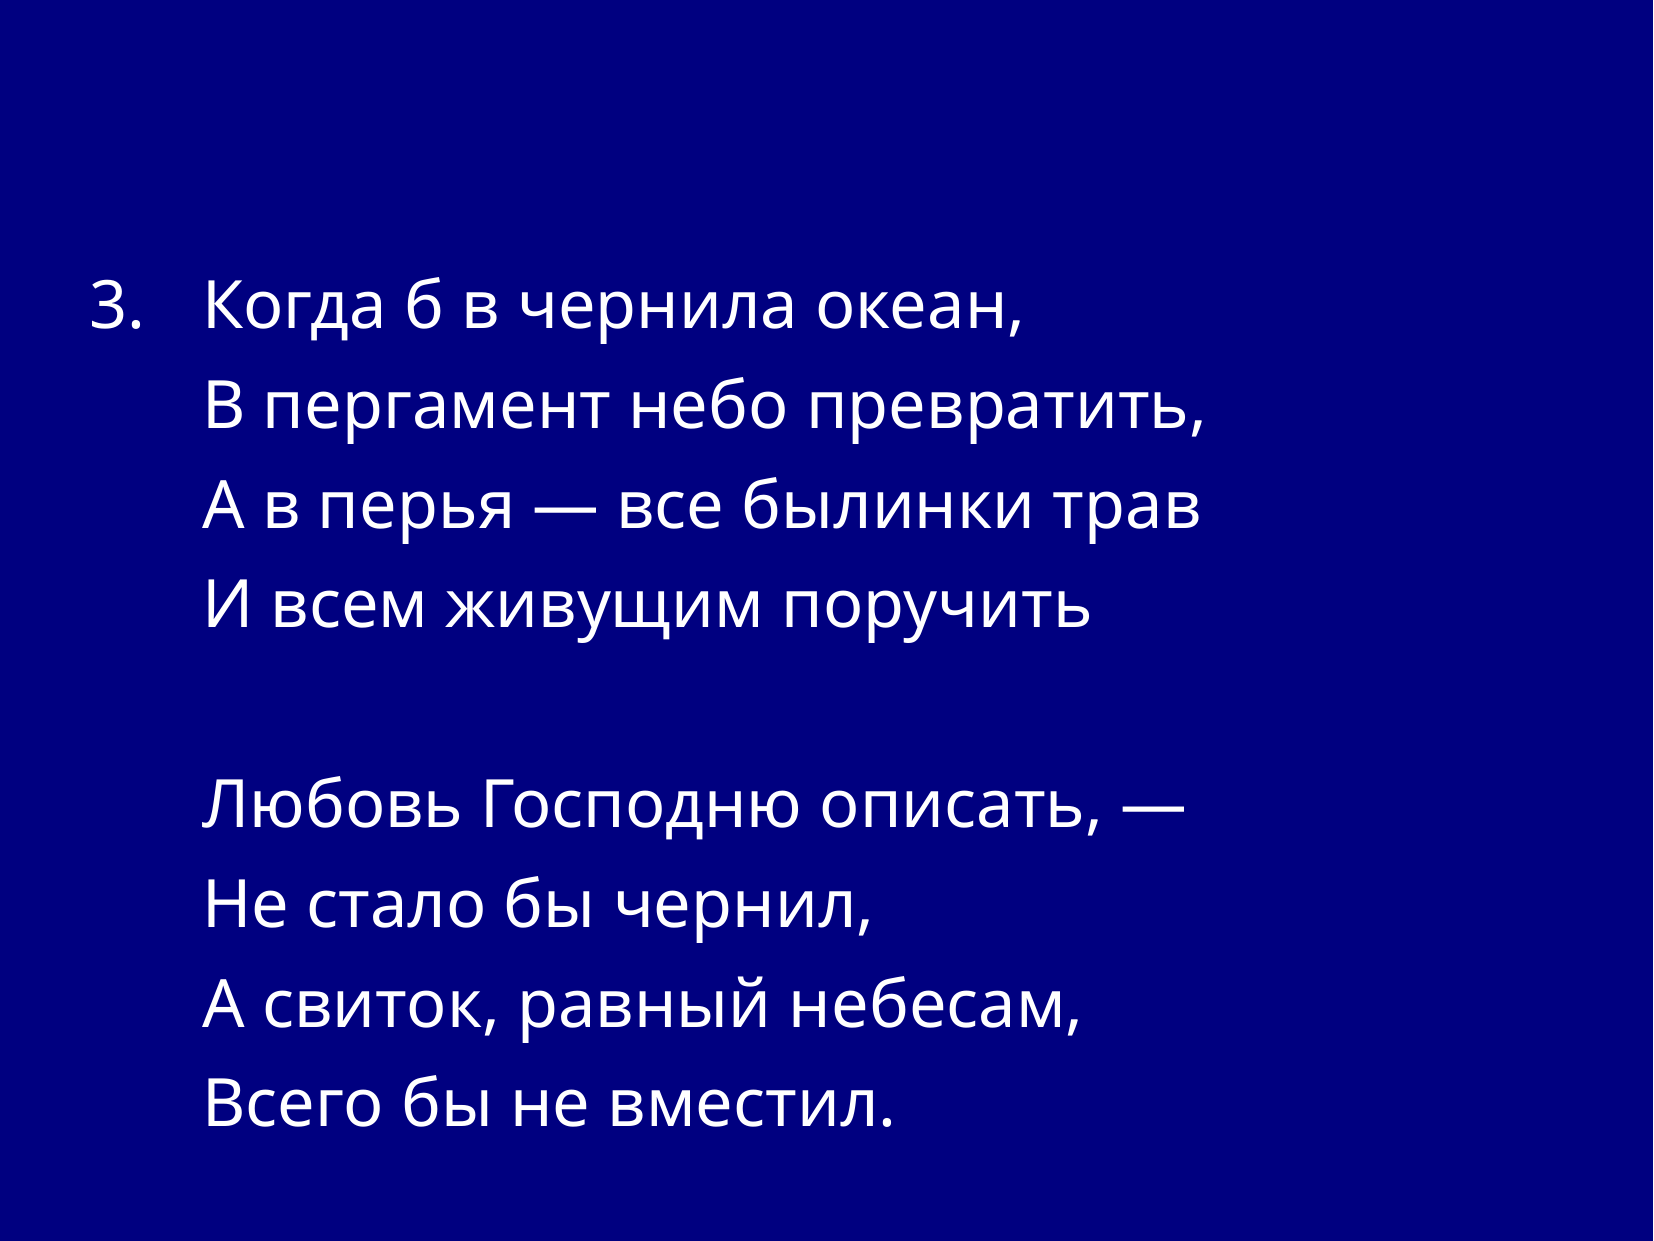

3.	Когда б в чернила океан,
	В пергамент небо превратить,
	А в перья — все былинки трав
	И всем живущим поручить
	Любовь Господню описать, —
	Не стало бы чернил,
	А свиток, равный небесам,
	Всего бы не вместил.